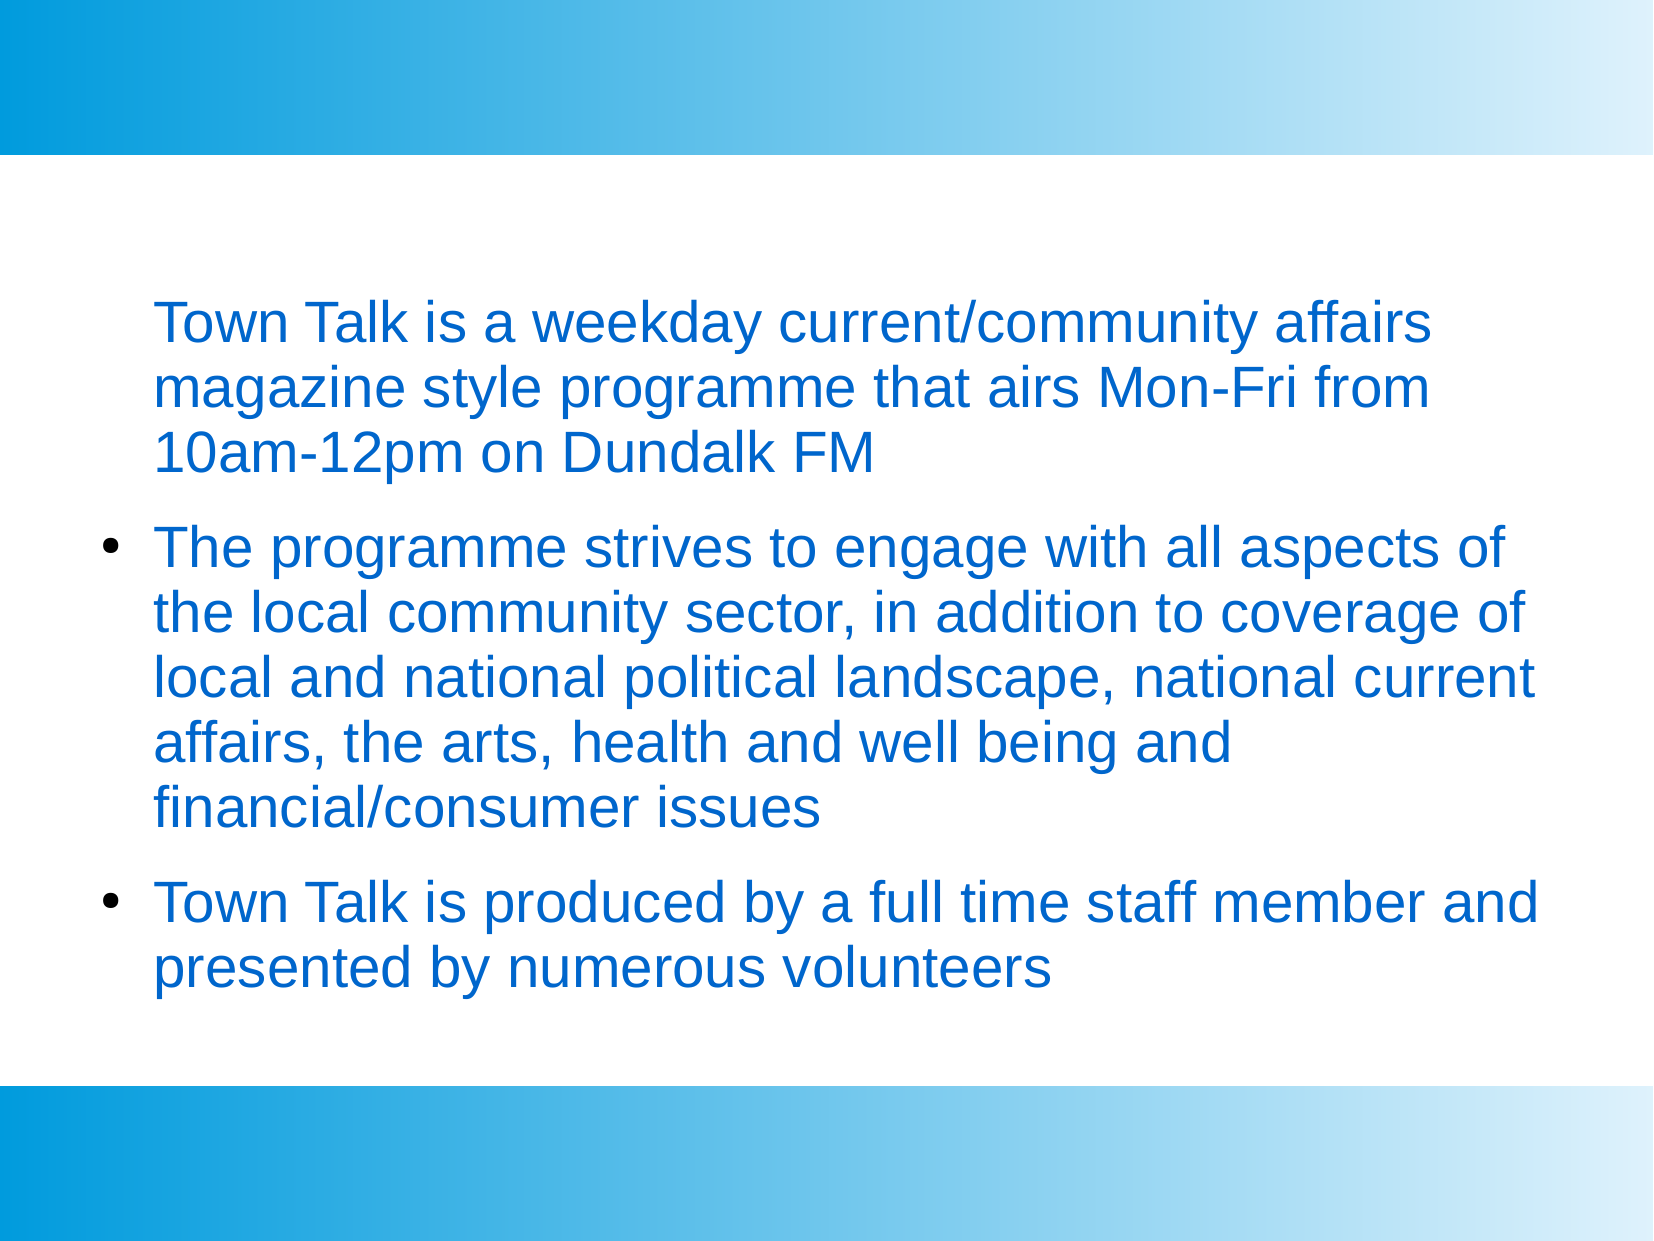

#
Town Talk is a weekday current/community affairs magazine style programme that airs Mon-Fri from 10am-12pm on Dundalk FM
The programme strives to engage with all aspects of the local community sector, in addition to coverage of local and national political landscape, national current affairs, the arts, health and well being and financial/consumer issues
Town Talk is produced by a full time staff member and presented by numerous volunteers